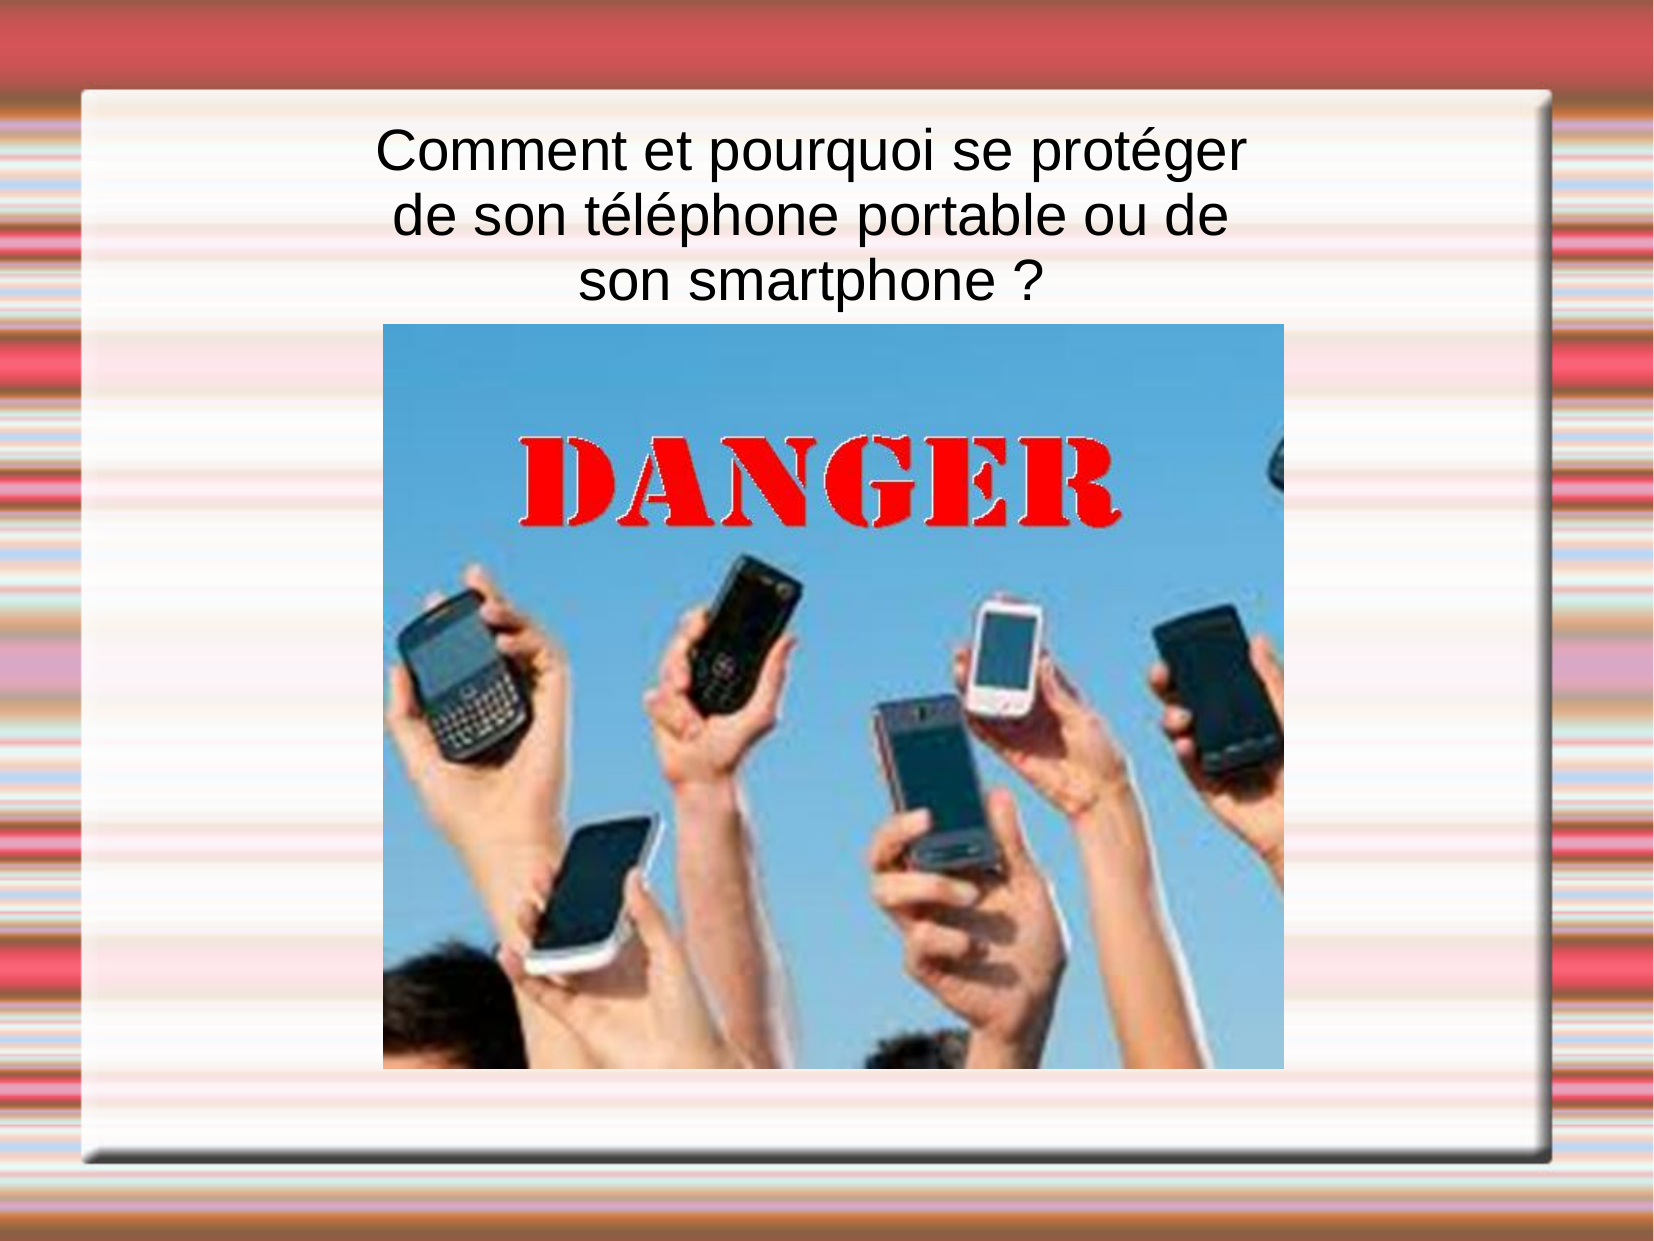

Comment et pourquoi se protéger de son téléphone portable ou de son smartphone ?